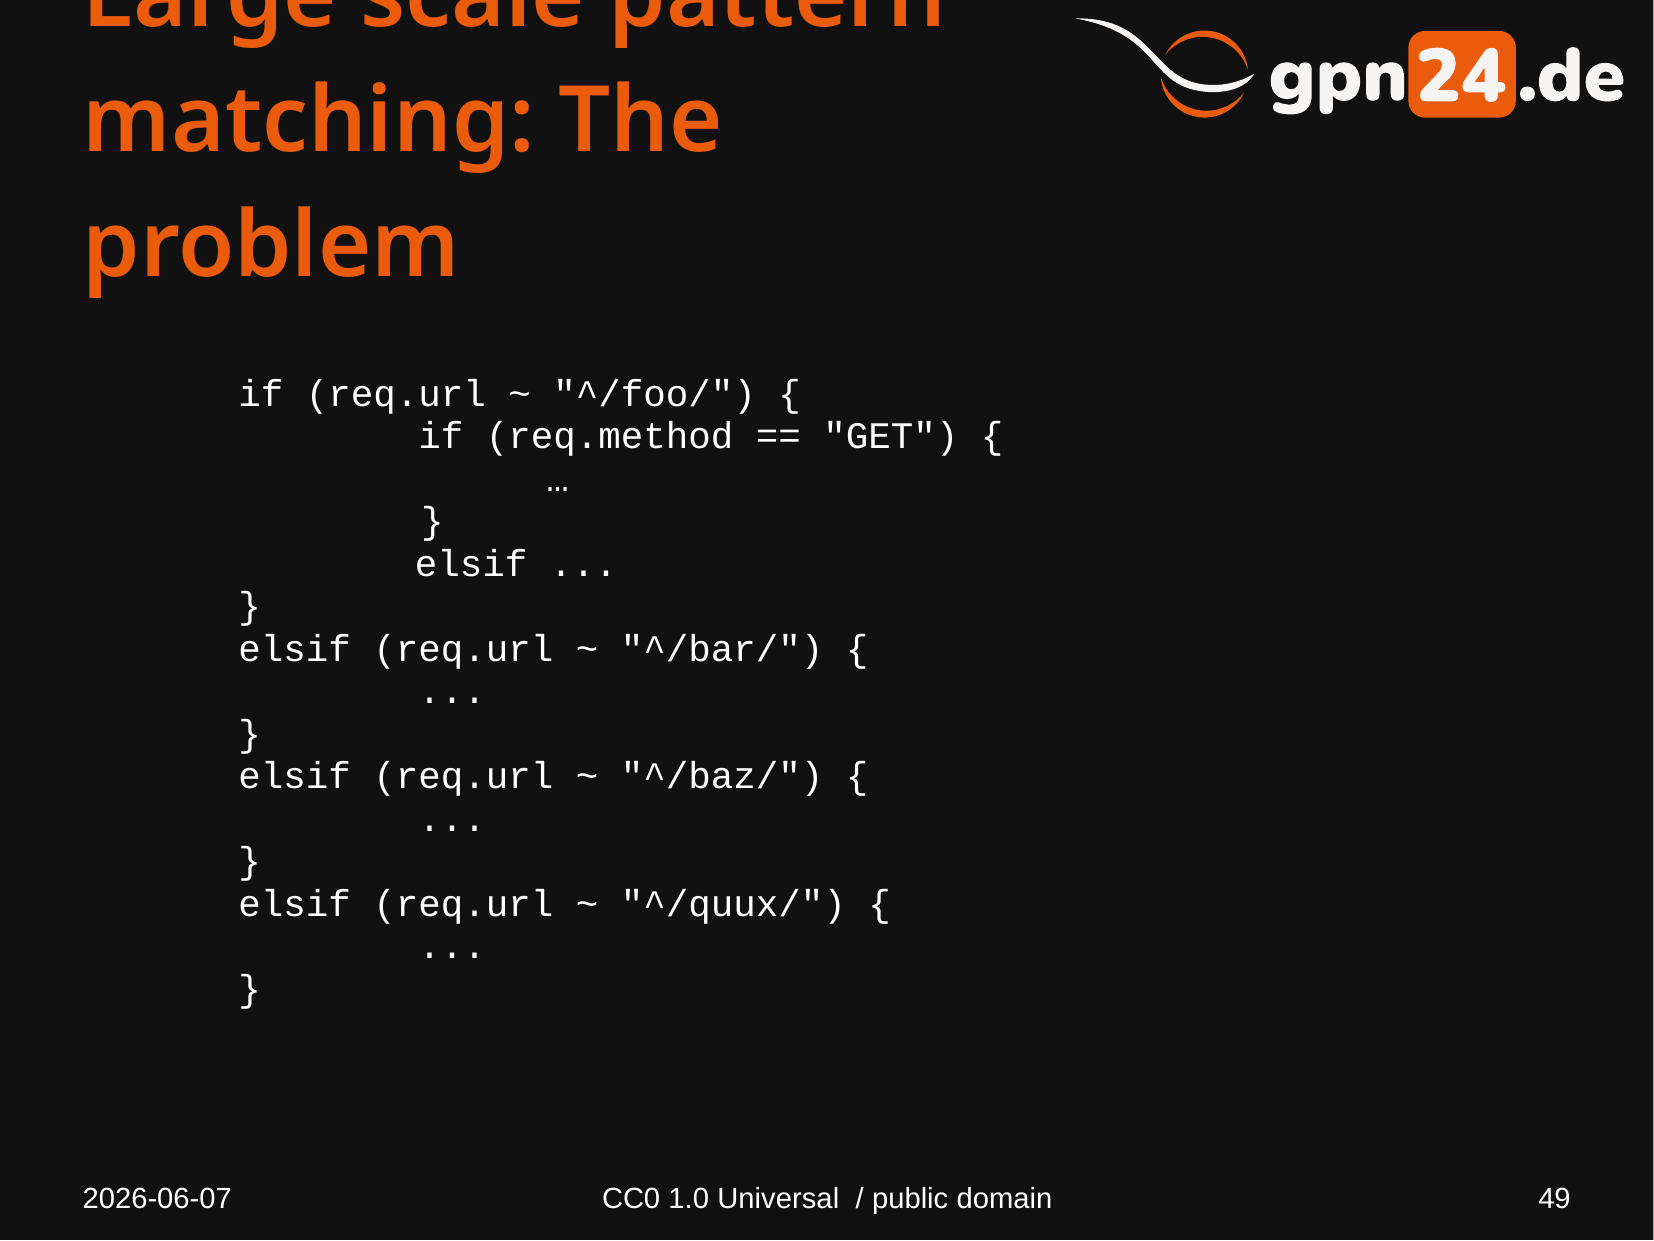

# Large scale pattern matching: The problem
 if (req.url ~ "^/foo/") {
 if (req.method == "GET") {
						…
				 }
			 elsif ...
 }
 elsif (req.url ~ "^/bar/") {
 ...
 }
 elsif (req.url ~ "^/baz/") {
 ...
 }
 elsif (req.url ~ "^/quux/") {
 ...
 }
2026-06-07
CC0 1.0 Universal / public domain
49